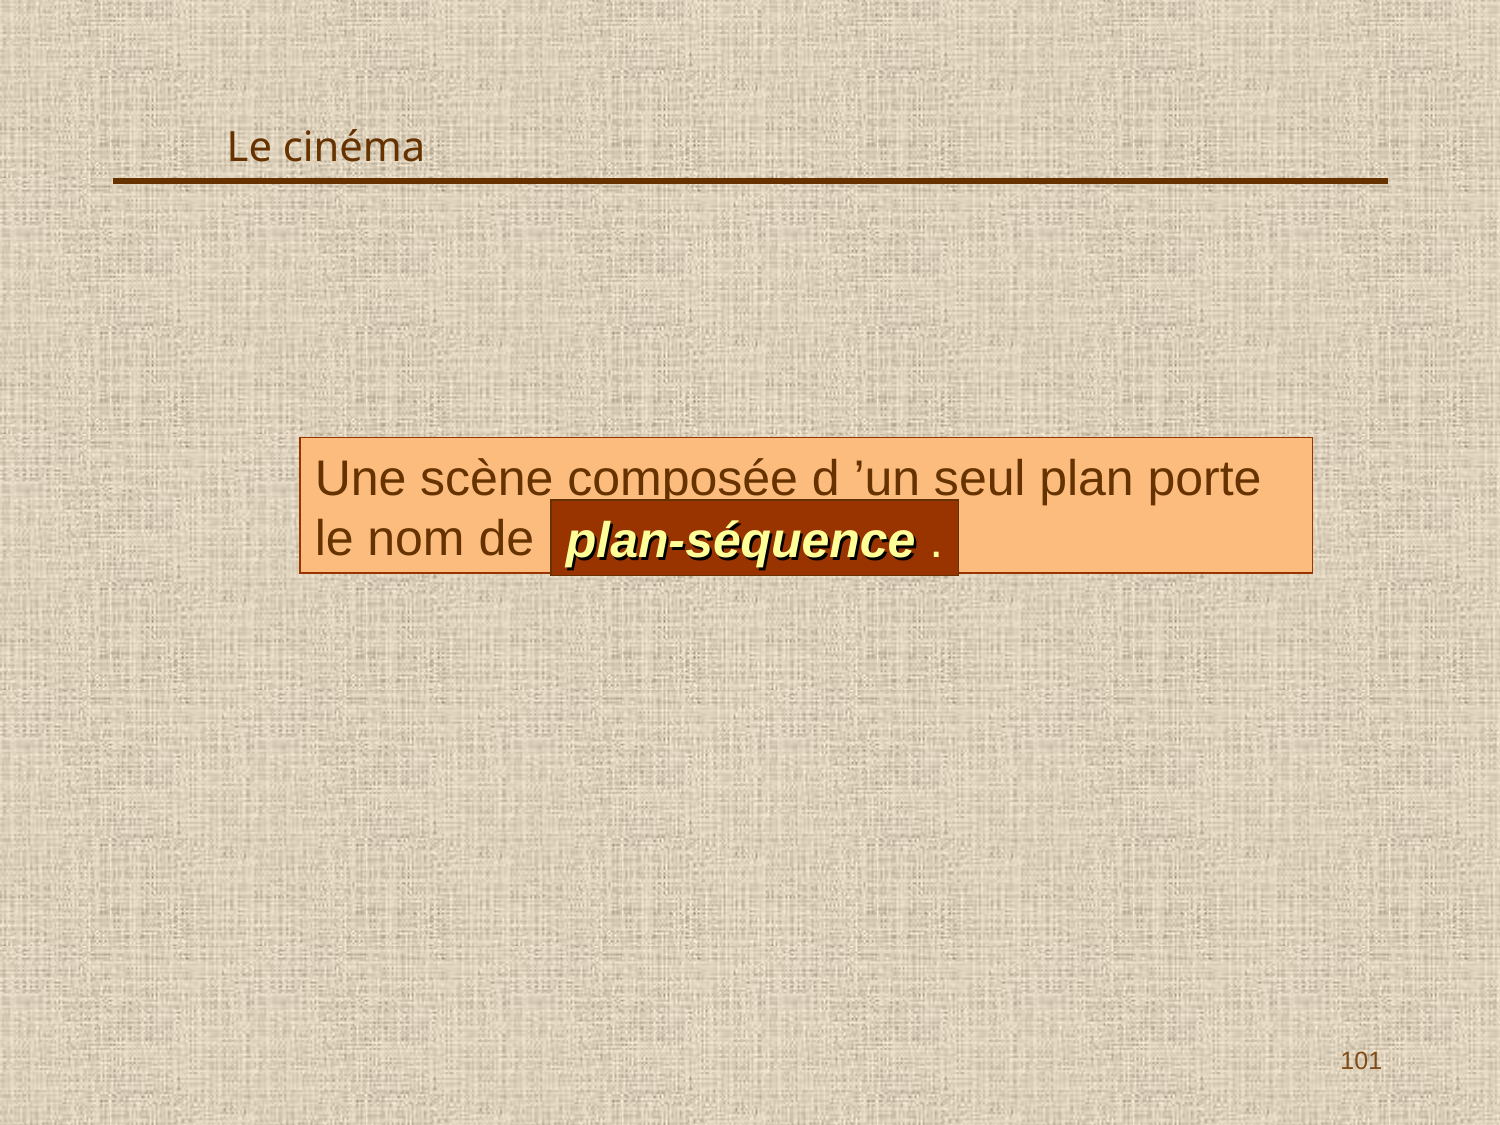

Le cinéma
Une scène composée d ’un seul plan porte le nom de ...
plan-séquence .
101